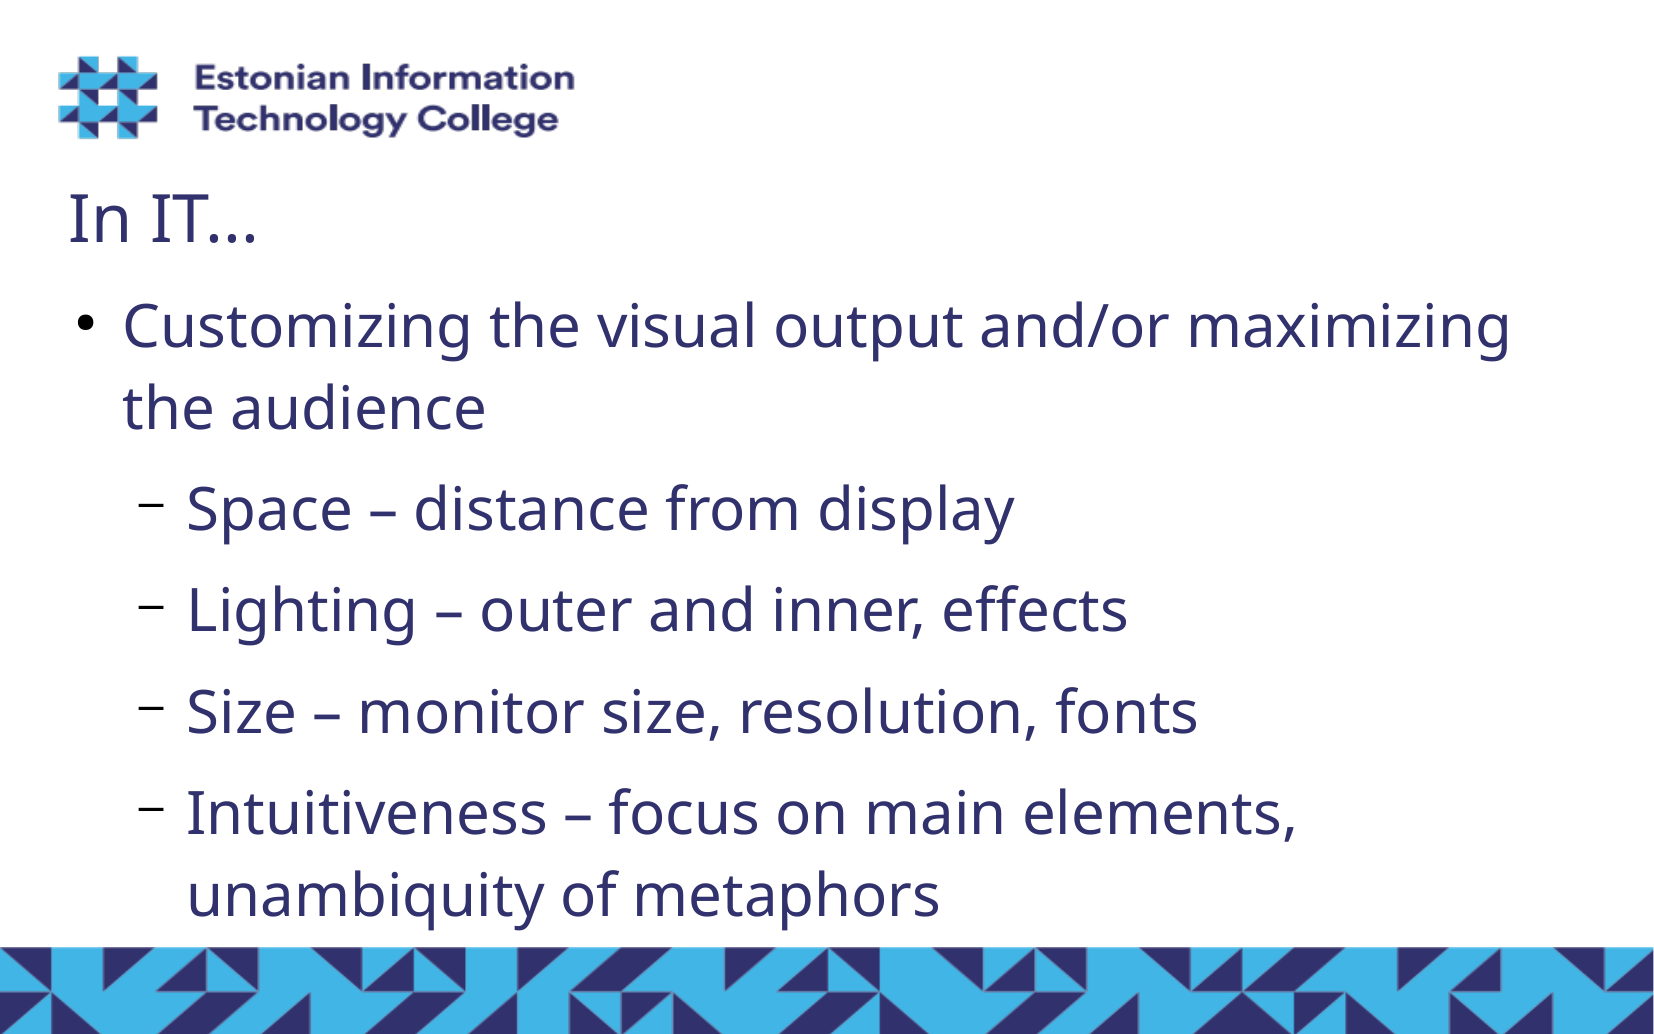

# In IT...
Customizing the visual output and/or maximizing the audience
Space – distance from display
Lighting – outer and inner, effects
Size – monitor size, resolution, fonts
Intuitiveness – focus on main elements, unambiquity of metaphors